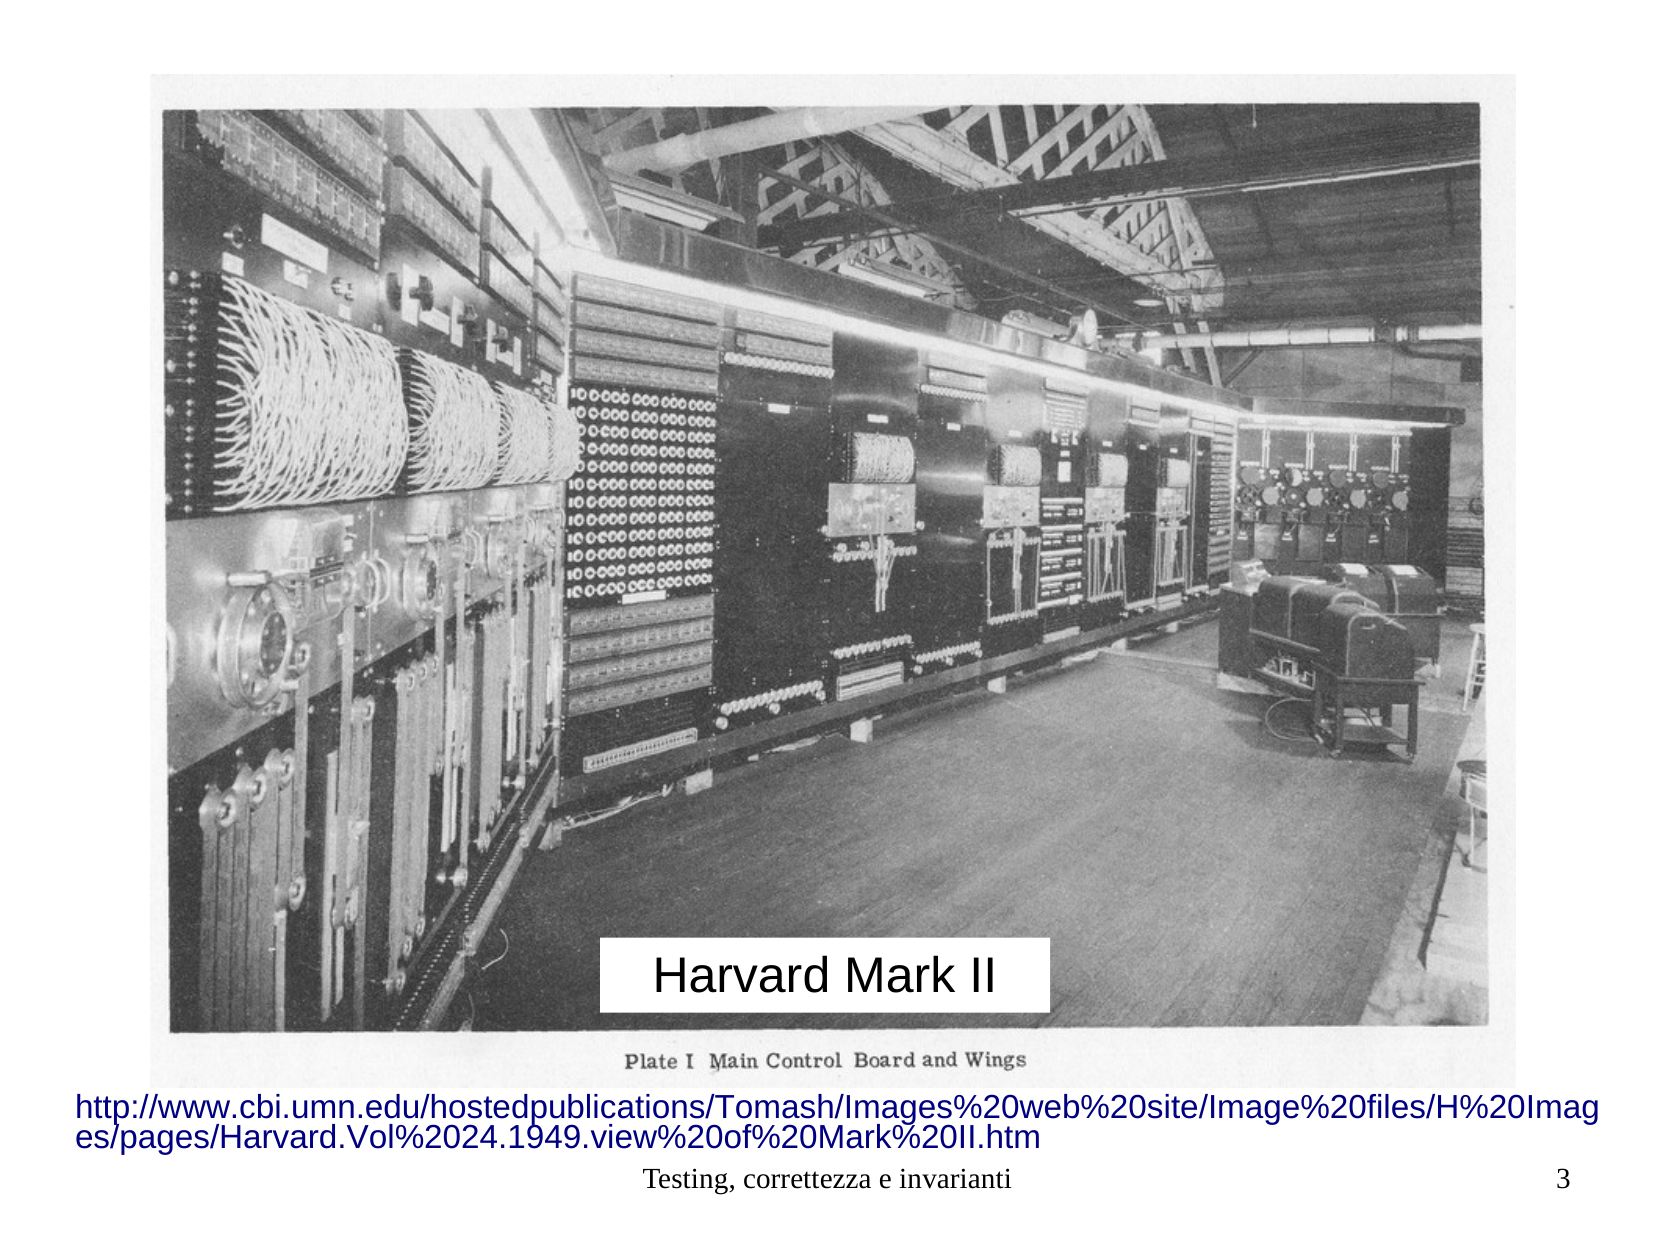

Harvard Mark II
http://www.cbi.umn.edu/hostedpublications/Tomash/Images%20web%20site/Image%20files/H%20Images/pages/Harvard.Vol%2024.1949.view%20of%20Mark%20II.htm
Testing, correttezza e invarianti
3